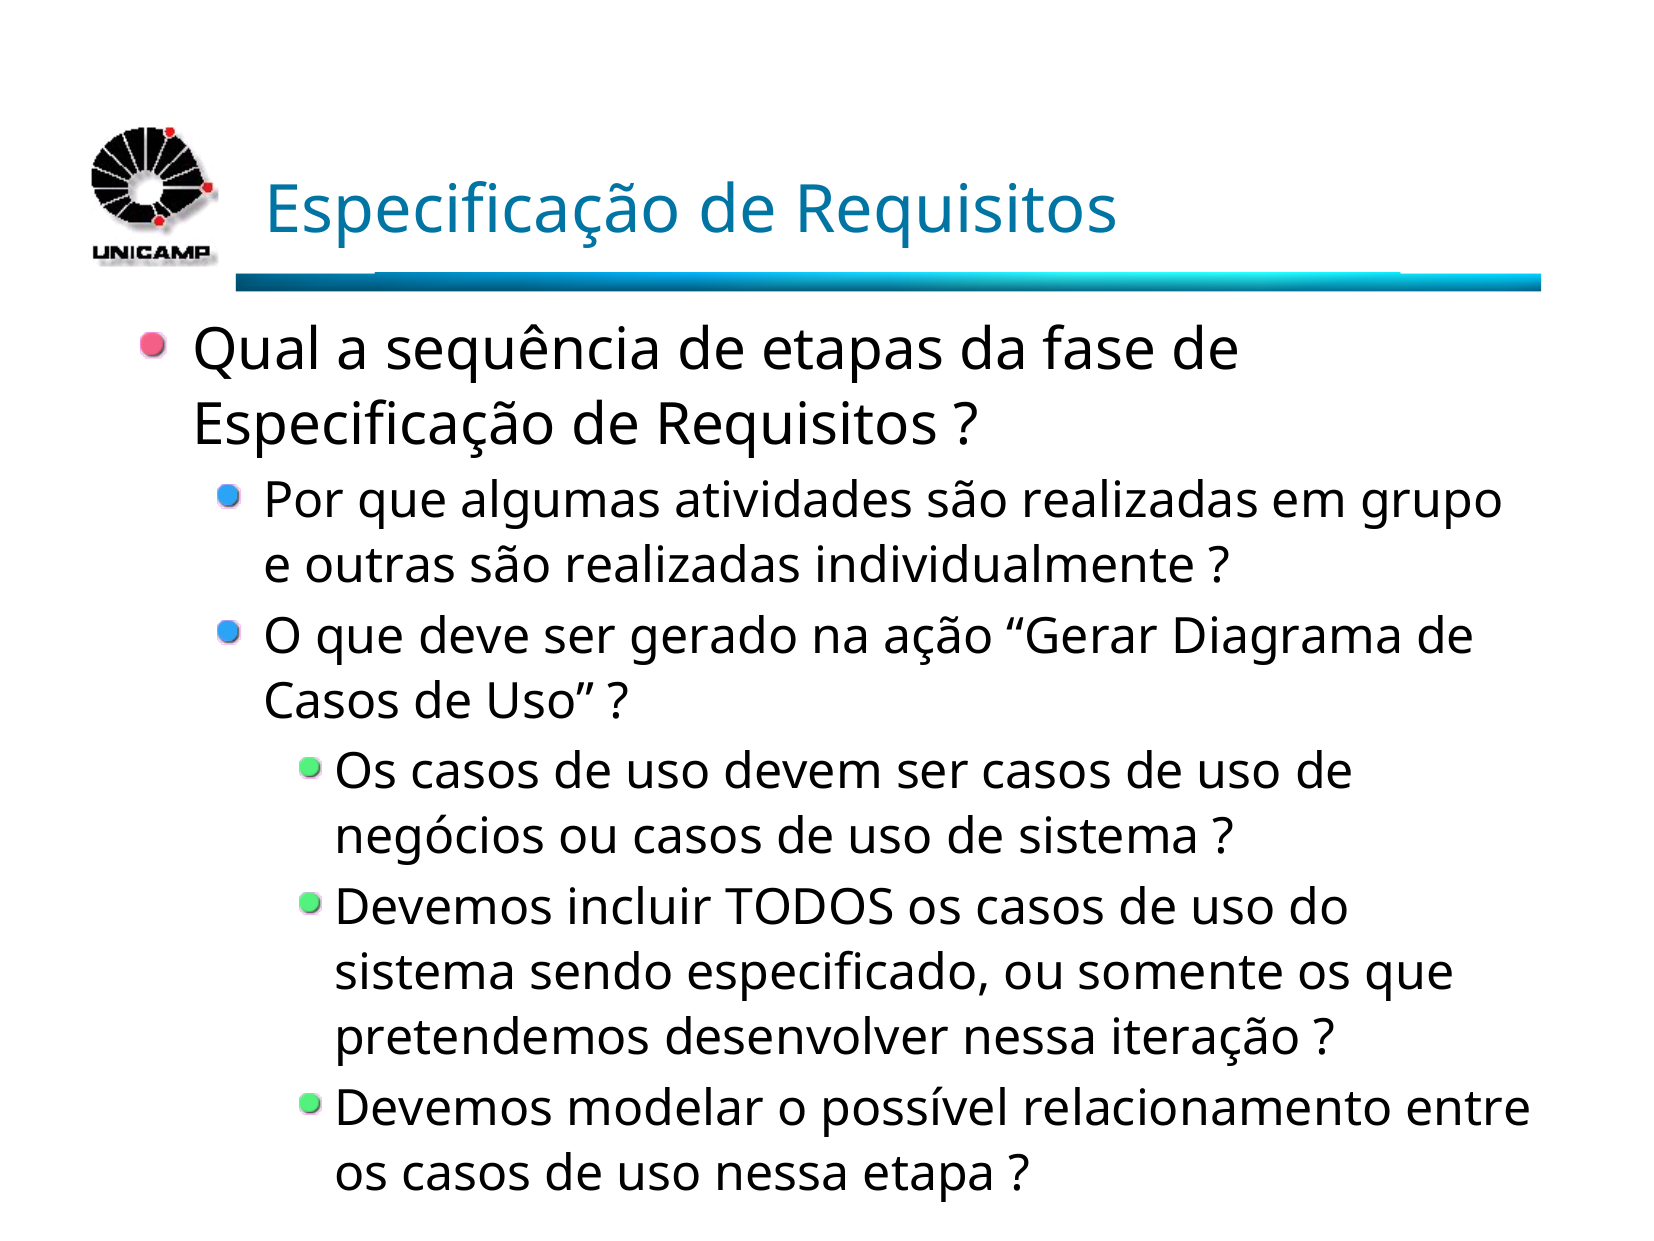

# Especificação de Requisitos
Qual a sequência de etapas da fase de Especificação de Requisitos ?
Por que algumas atividades são realizadas em grupo e outras são realizadas individualmente ?
O que deve ser gerado na ação “Gerar Diagrama de Casos de Uso” ?
Os casos de uso devem ser casos de uso de negócios ou casos de uso de sistema ?
Devemos incluir TODOS os casos de uso do sistema sendo especificado, ou somente os que pretendemos desenvolver nessa iteração ?
Devemos modelar o possível relacionamento entre os casos de uso nessa etapa ?